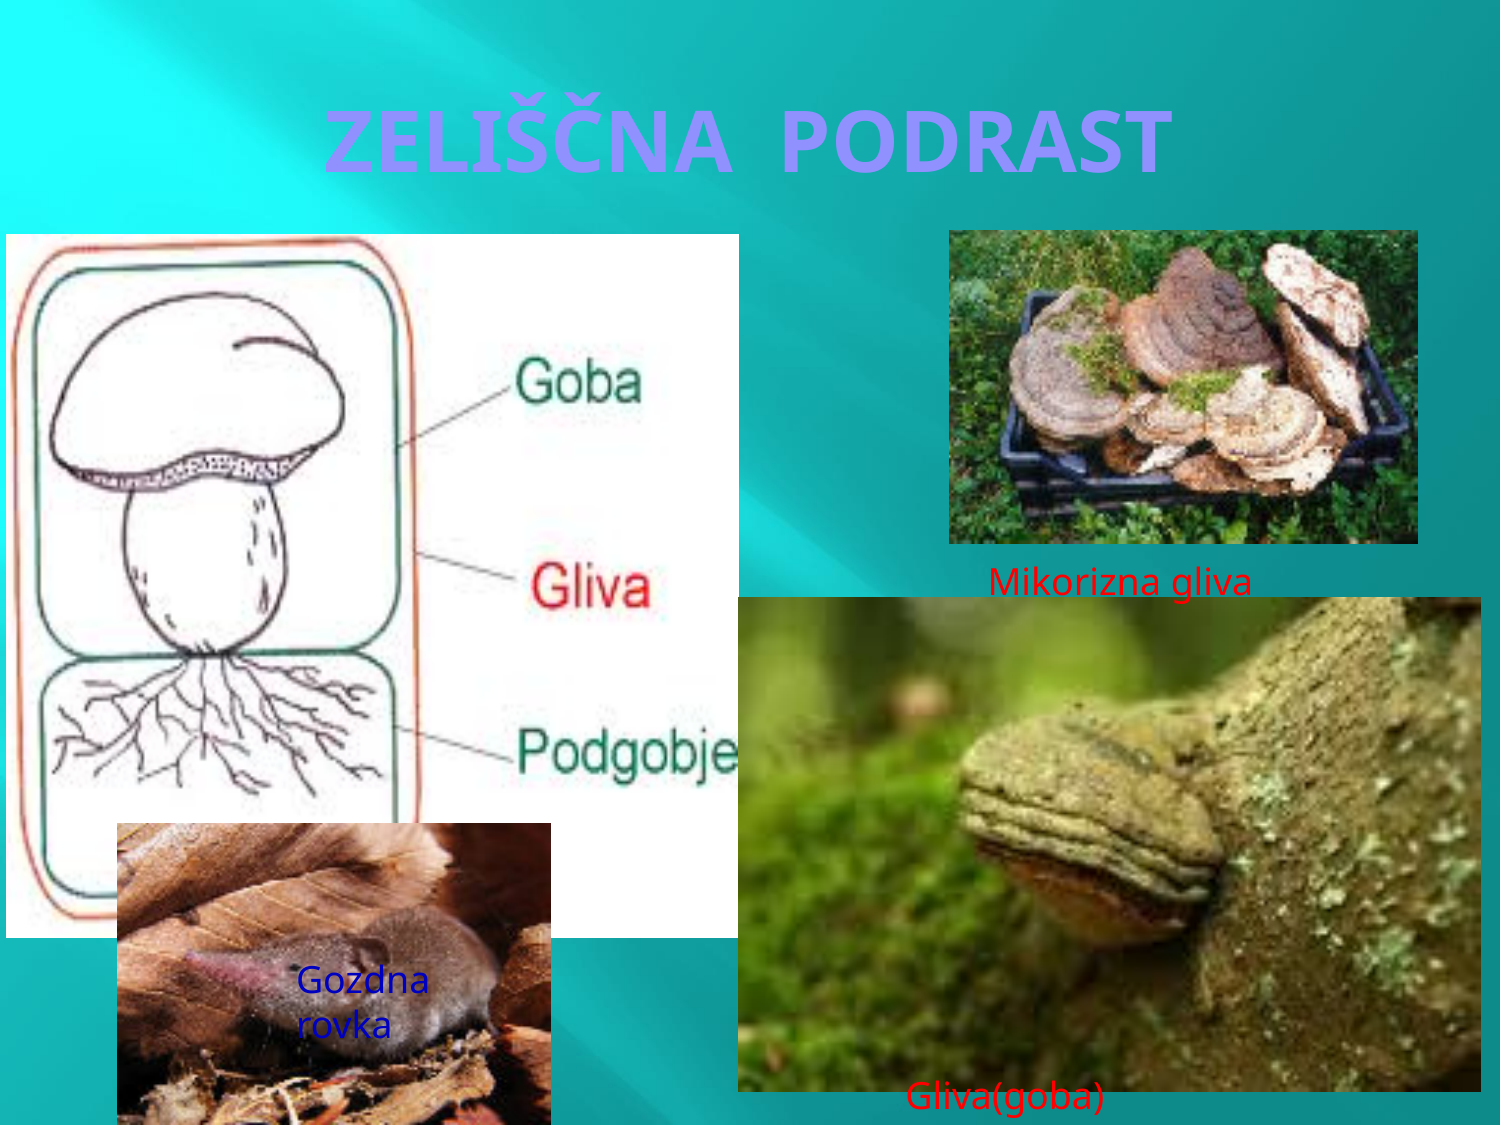

# ZELIŠČNA PODRAST
Mikorizna gliva
Gozdna rovka
Gliva(goba)